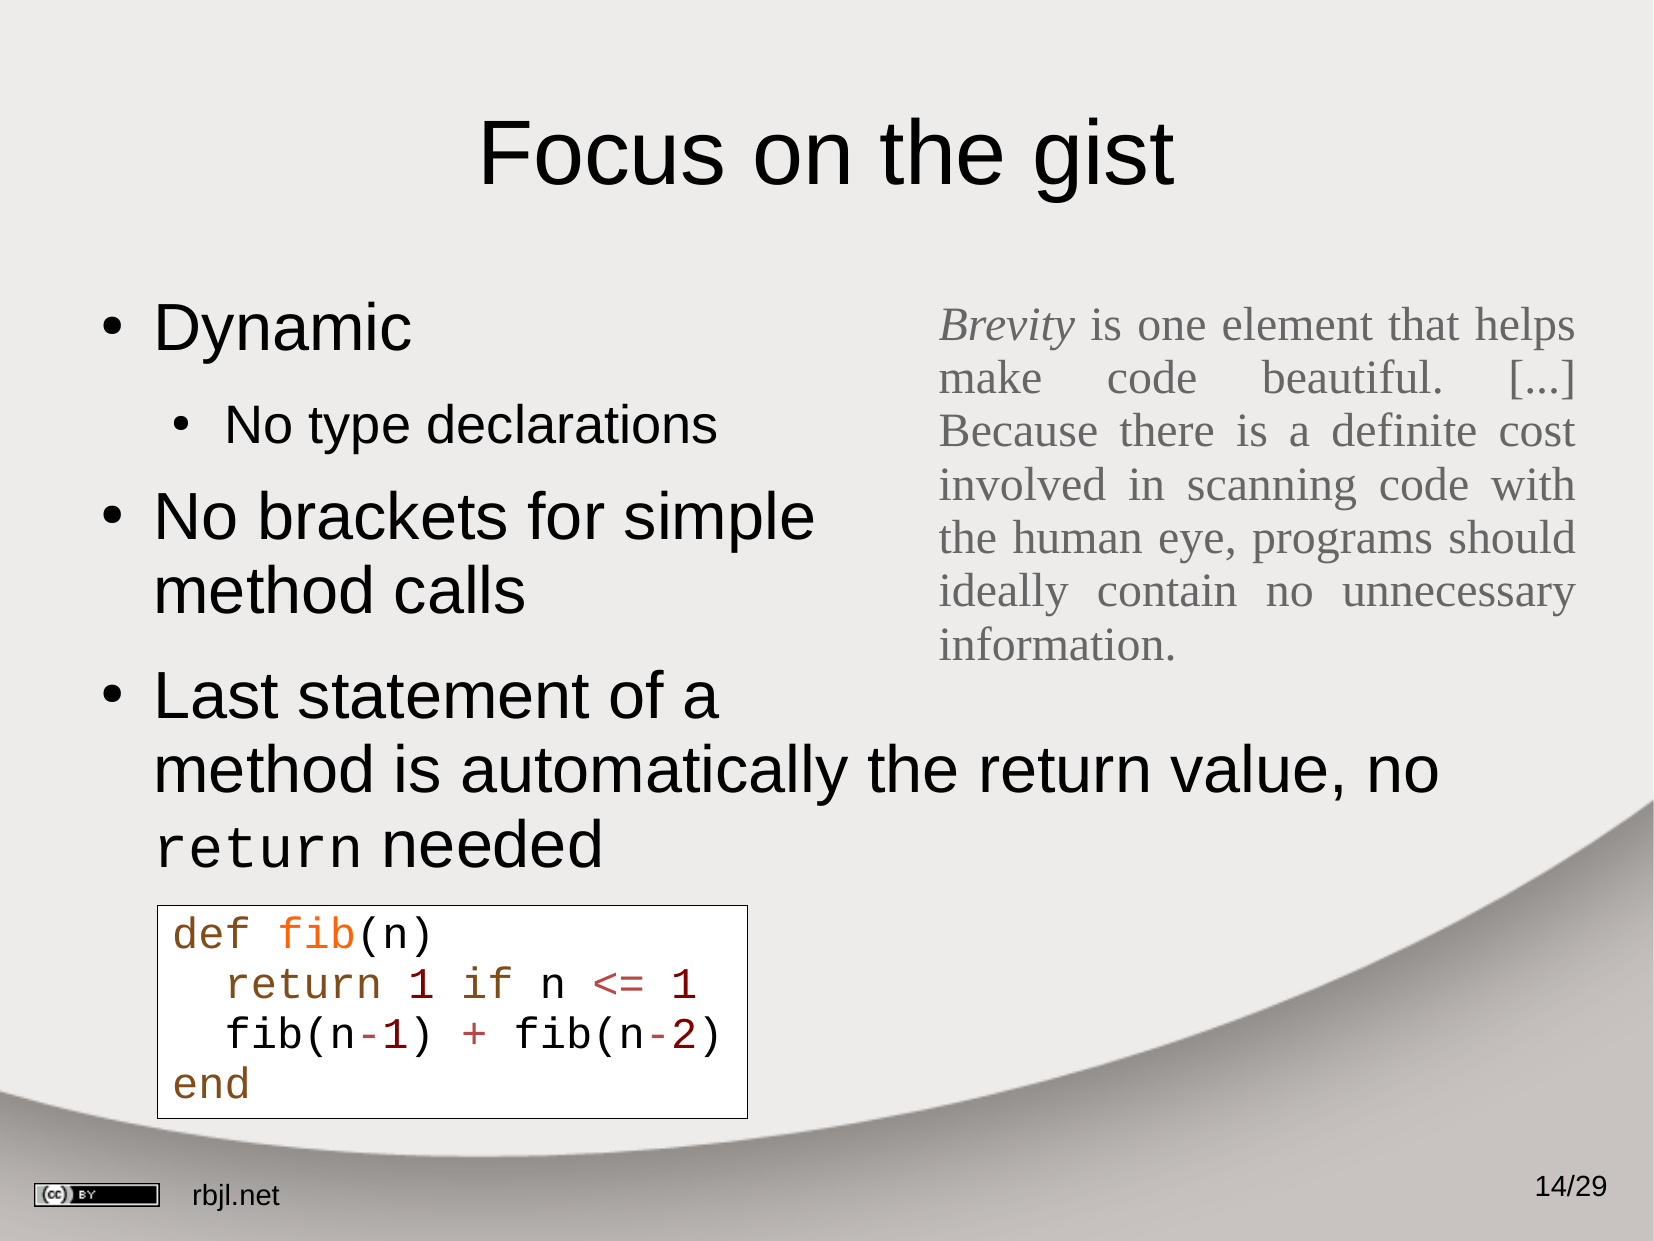

# Focus on the gist
Dynamic
No type declarations
No brackets for simple
method calls
Last statement of a
method is automatically the return value, no return needed
Brevity is one element that helps make code beautiful. [...] Because there is a definite cost involved in scanning code with the human eye, programs should ideally contain no unnecessary information.
def fib(n)
 return 1 if n <= 1
 fib(n-1) + fib(n-2)
end
14